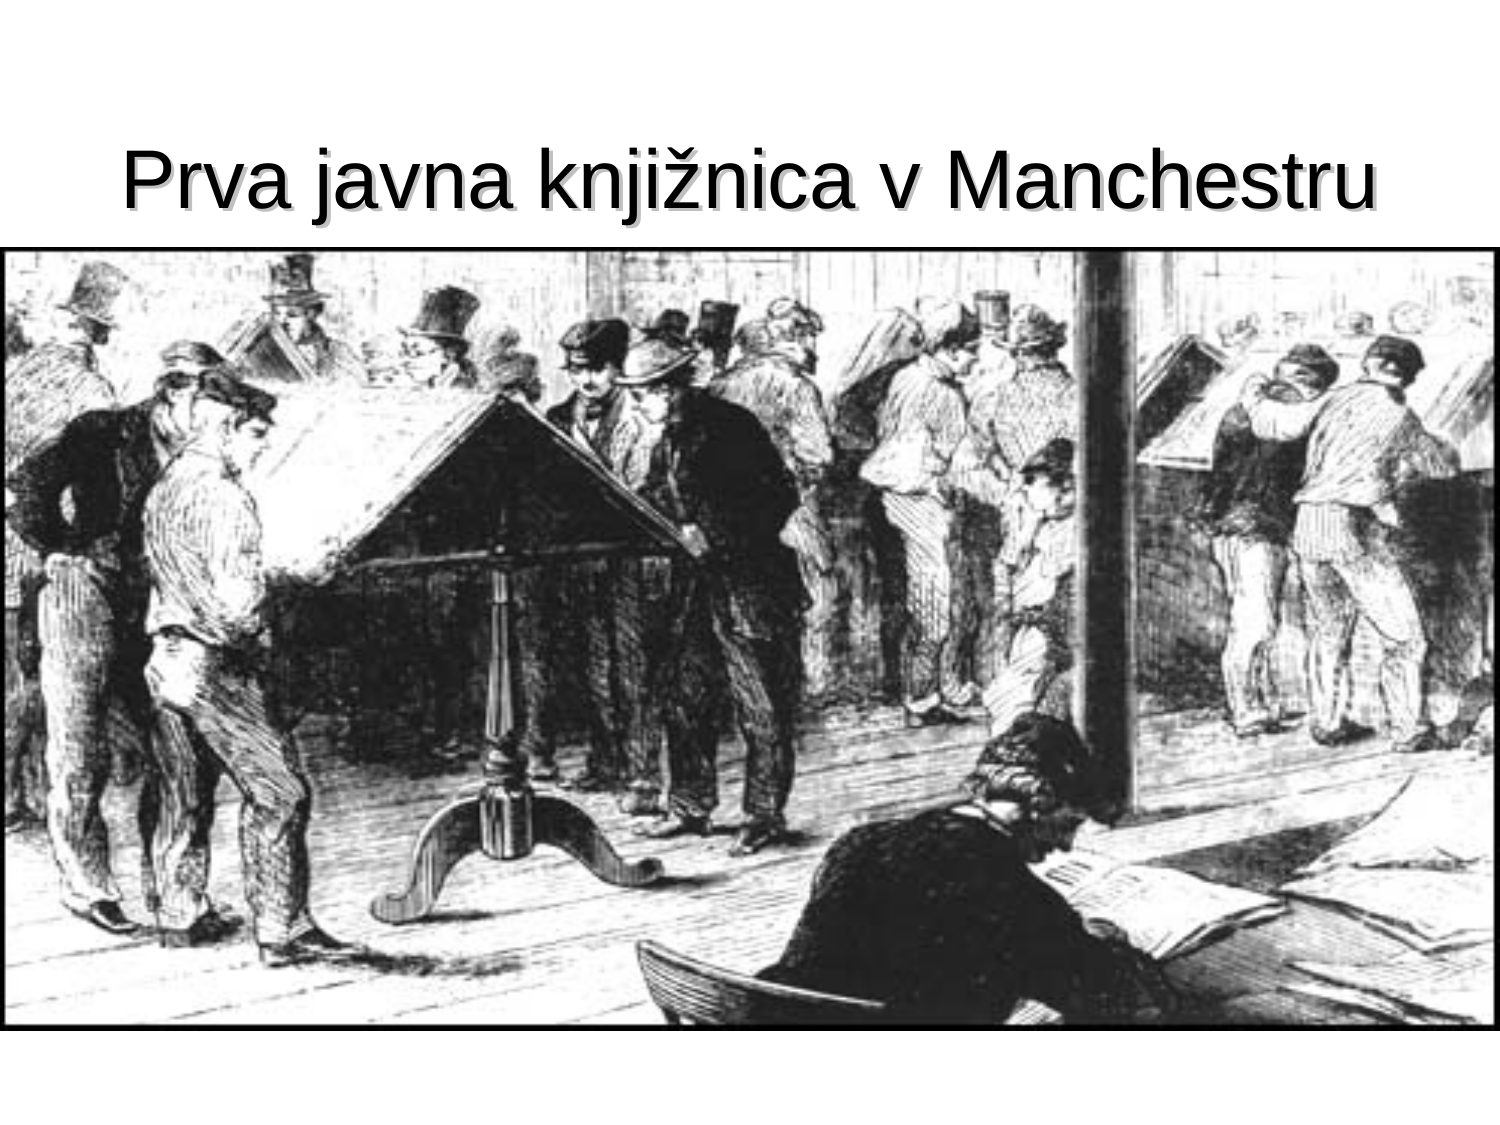

# Prva javna knjižnica v Manchestru
11
Oddelek za bibliotekarstvo, informacijsko znanost in knjigarstvo, Filozofska fakulteta